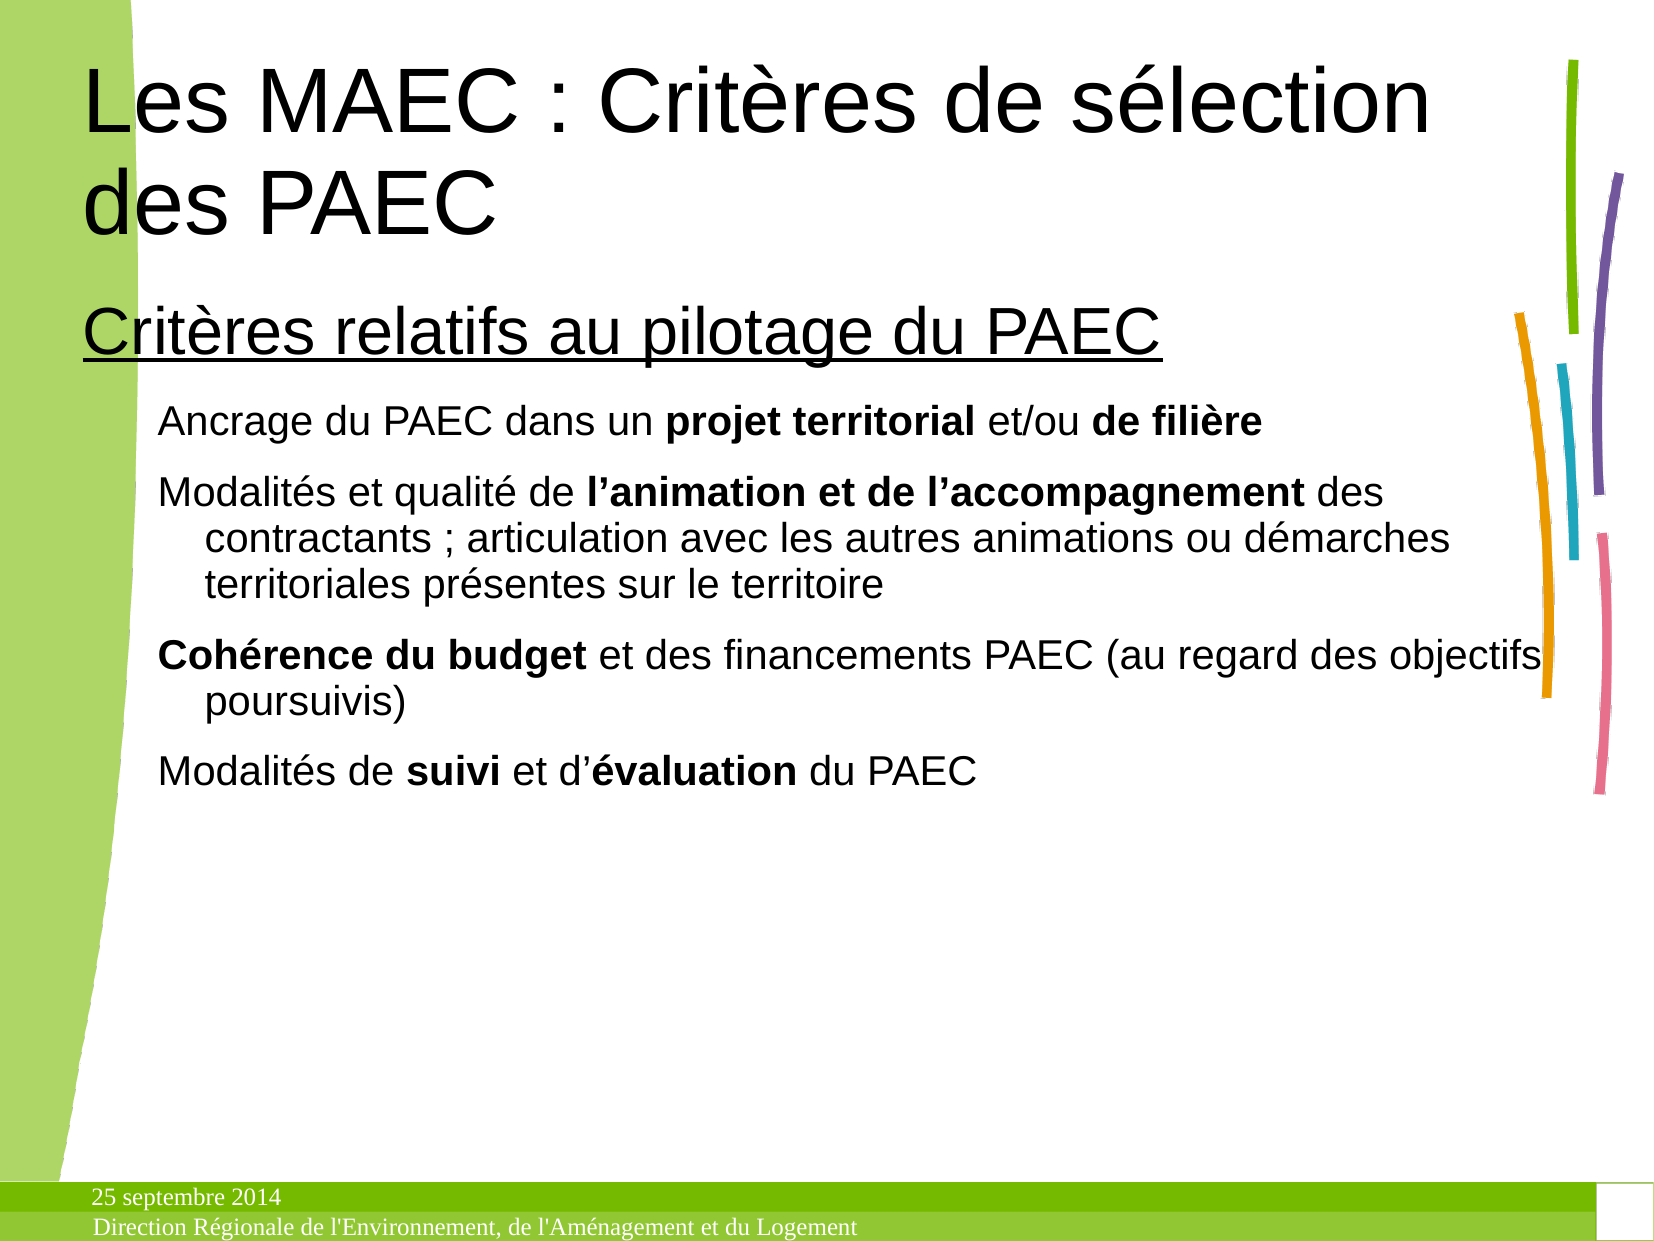

Les MAEC : Critères de sélection des PAEC
# Critères relatifs au pilotage du PAEC
Ancrage du PAEC dans un projet territorial et/ou de filière
Modalités et qualité de l’animation et de l’accompagnement des contractants ; articulation avec les autres animations ou démarches territoriales présentes sur le territoire
Cohérence du budget et des financements PAEC (au regard des objectifs poursuivis)
Modalités de suivi et d’évaluation du PAEC